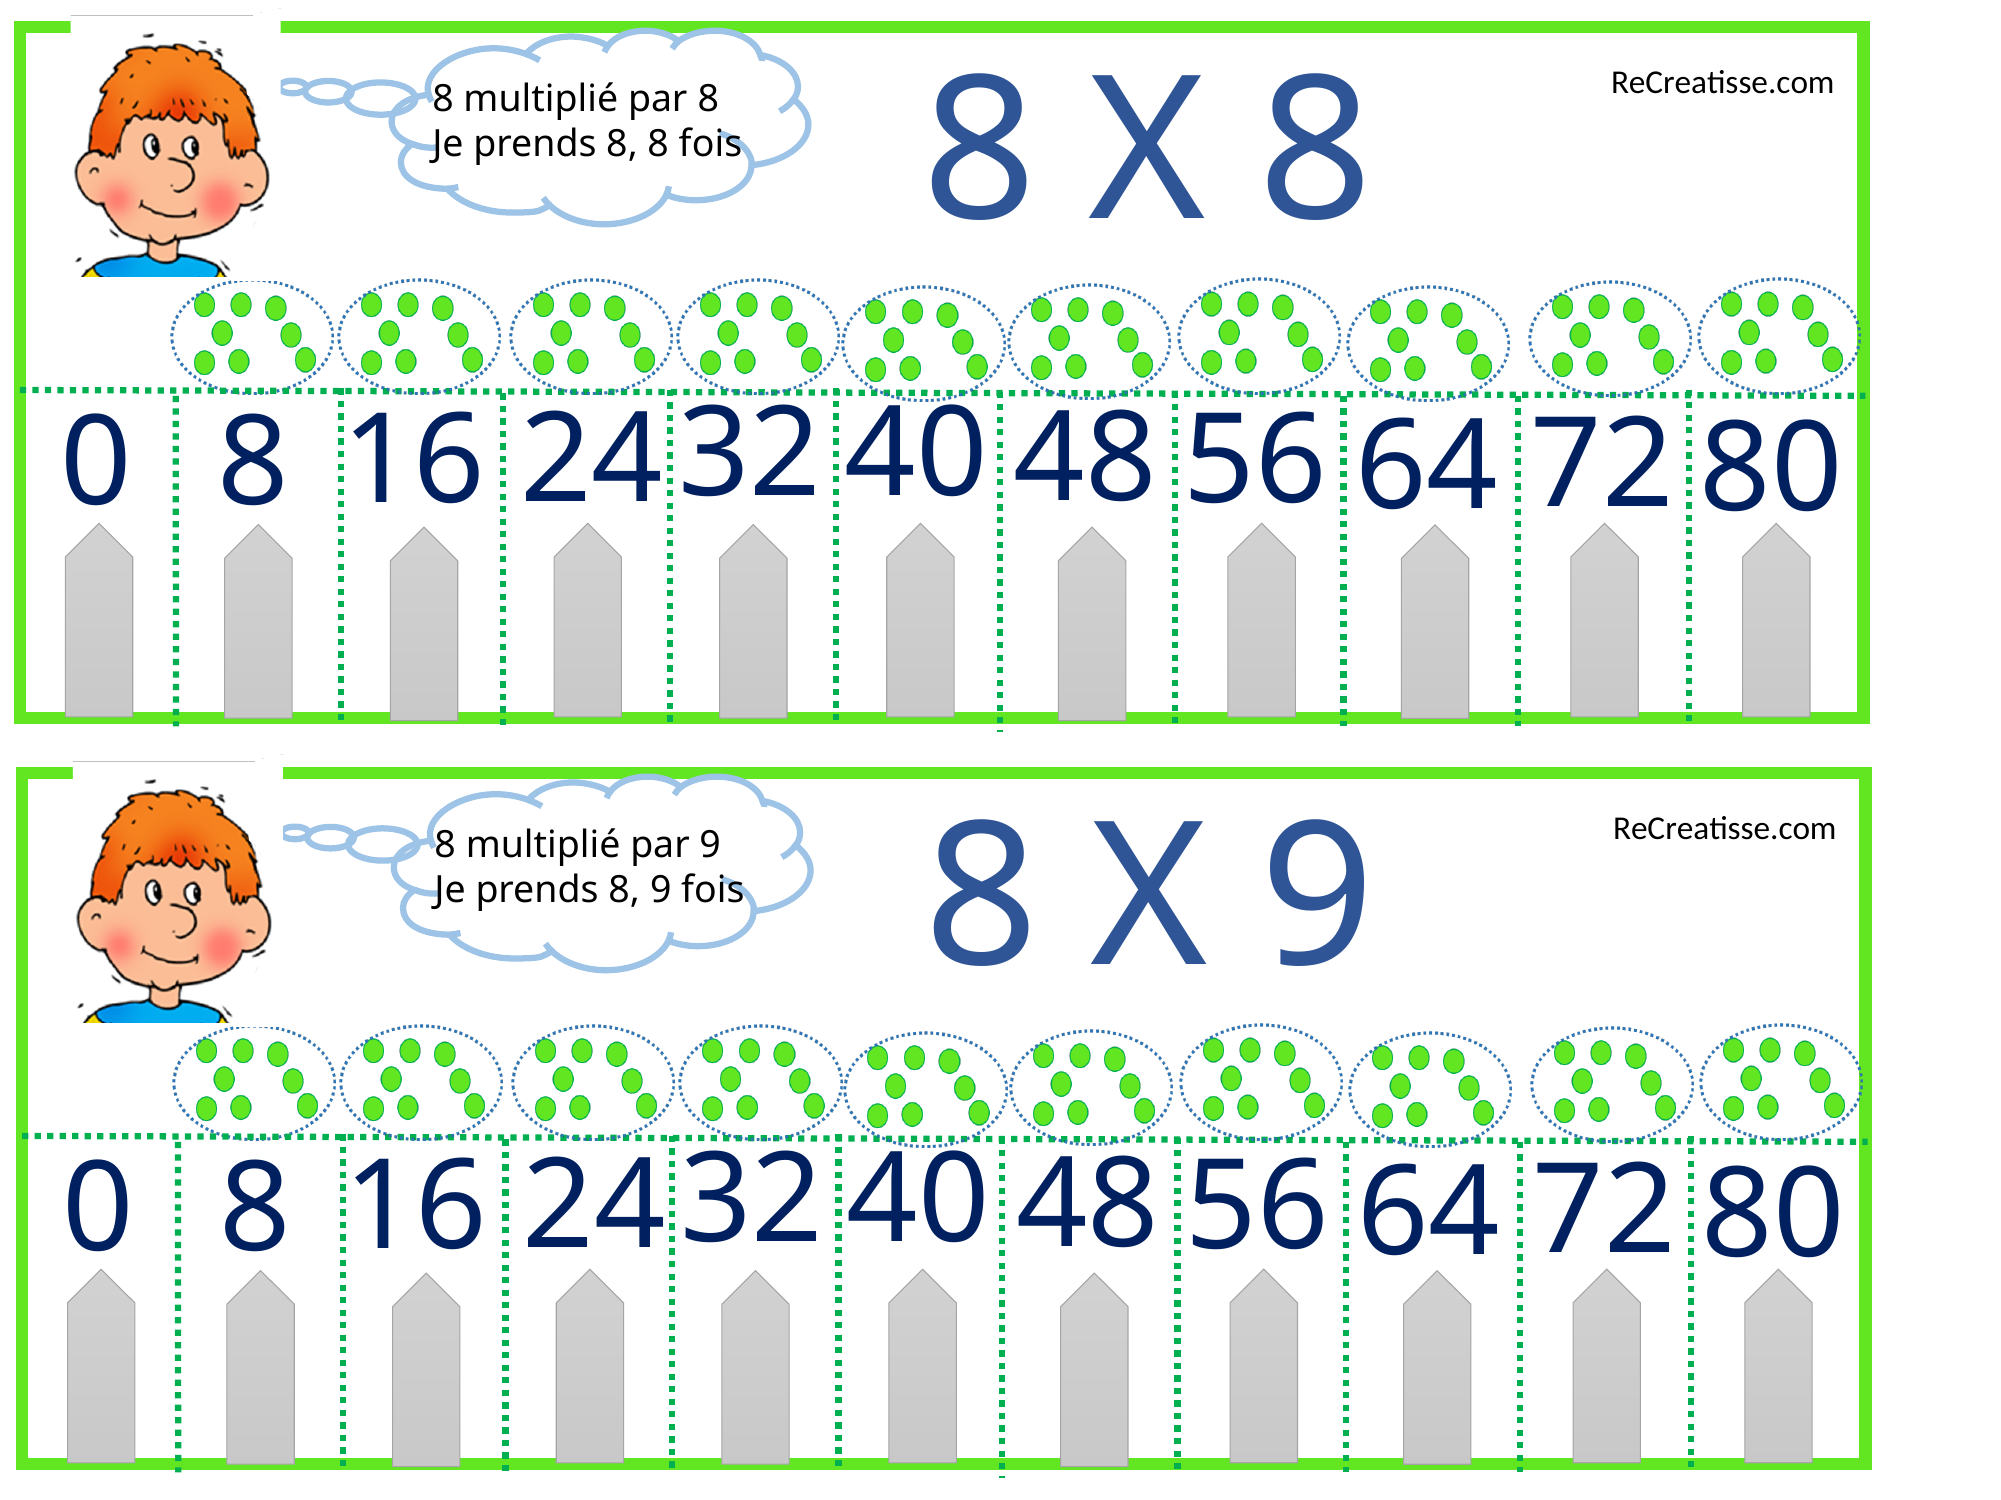

8 X 8
ReCreatisse.com
8 multiplié par 8
Je prends 8, 8 fois
32
40
48
24
56
16
0
8
72
64
80
8 X 9
ReCreatisse.com
8 multiplié par 9
Je prends 8, 9 fois
32
40
48
24
56
16
0
8
72
64
80